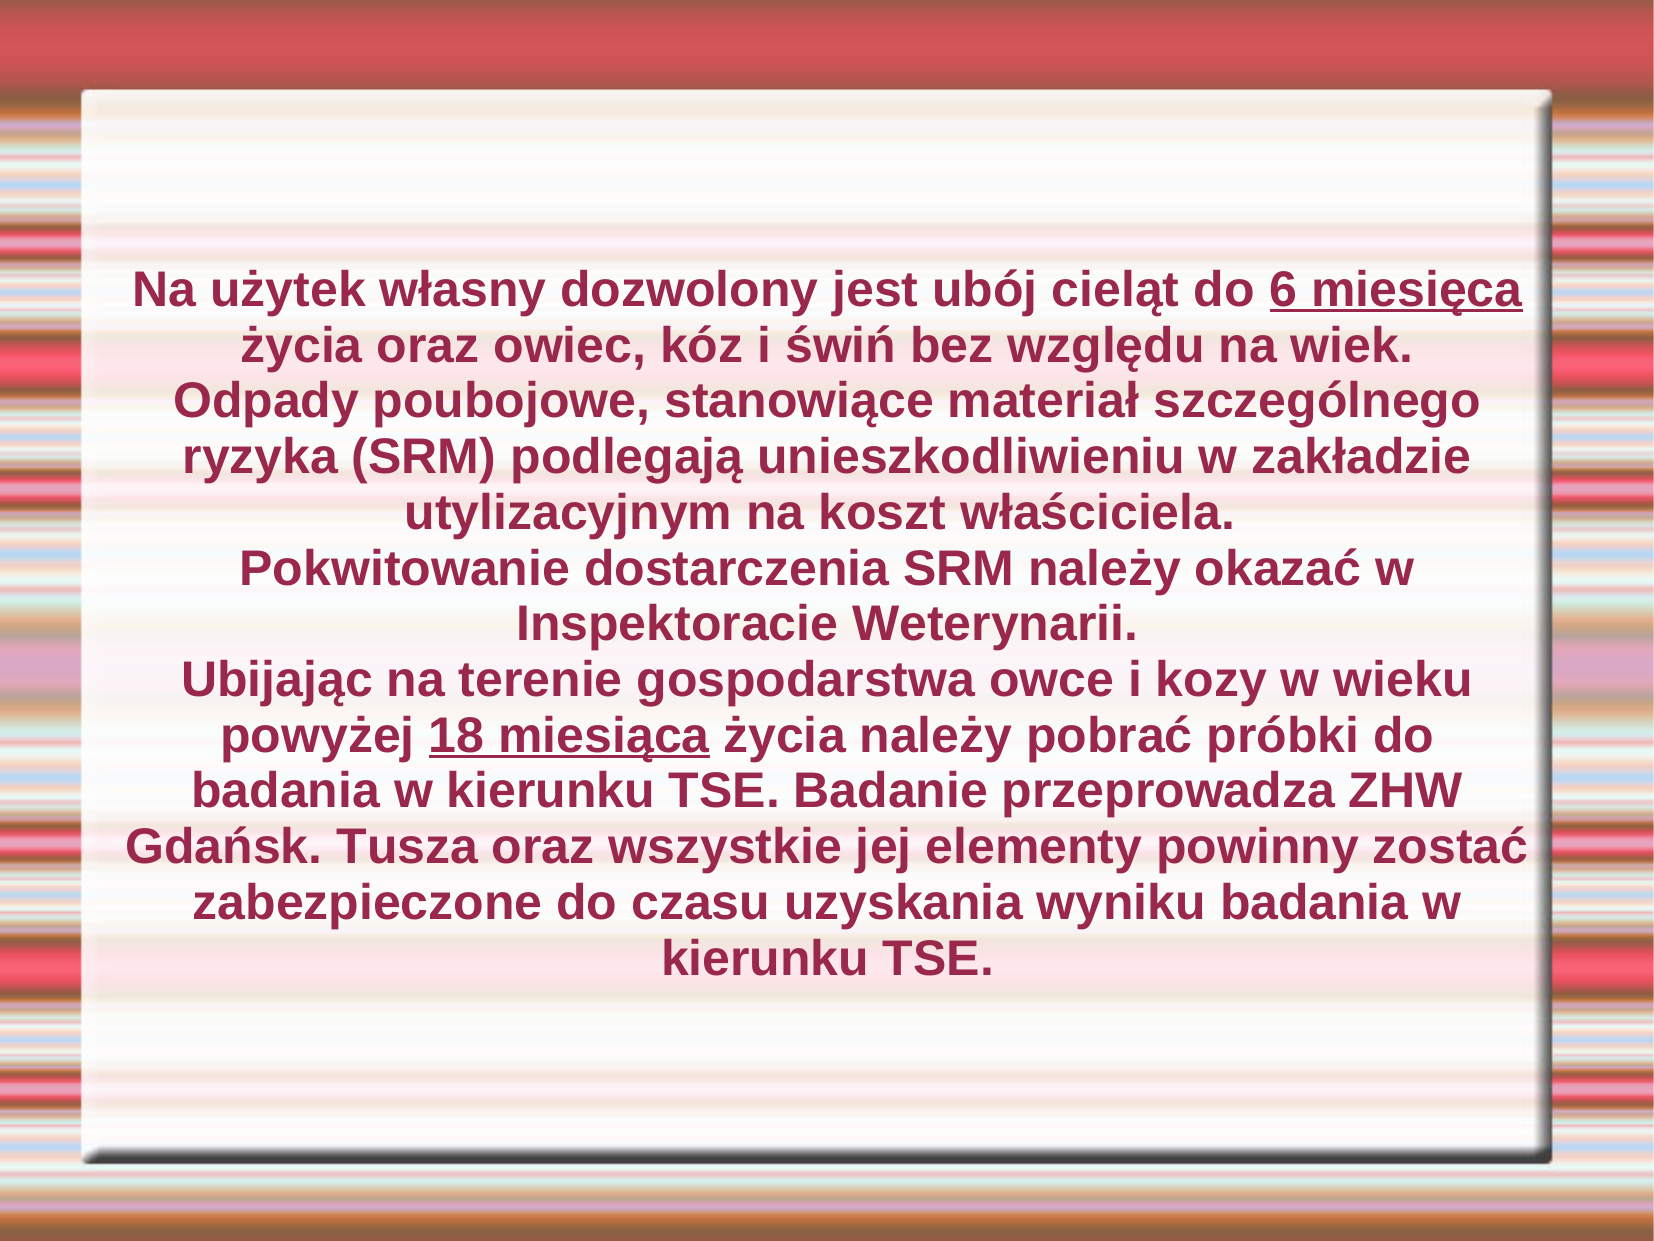

# Na użytek własny dozwolony jest ubój cieląt do 6 miesięca życia oraz owiec, kóz i świń bez względu na wiek.
Odpady poubojowe, stanowiące materiał szczególnego ryzyka (SRM) podlegają unieszkodliwieniu w zakładzie utylizacyjnym na koszt właściciela.
Pokwitowanie dostarczenia SRM należy okazać w Inspektoracie Weterynarii.
Ubijając na terenie gospodarstwa owce i kozy w wieku powyżej 18 miesiąca życia należy pobrać próbki do badania w kierunku TSE. Badanie przeprowadza ZHW Gdańsk. Tusza oraz wszystkie jej elementy powinny zostać zabezpieczone do czasu uzyskania wyniku badania w kierunku TSE.